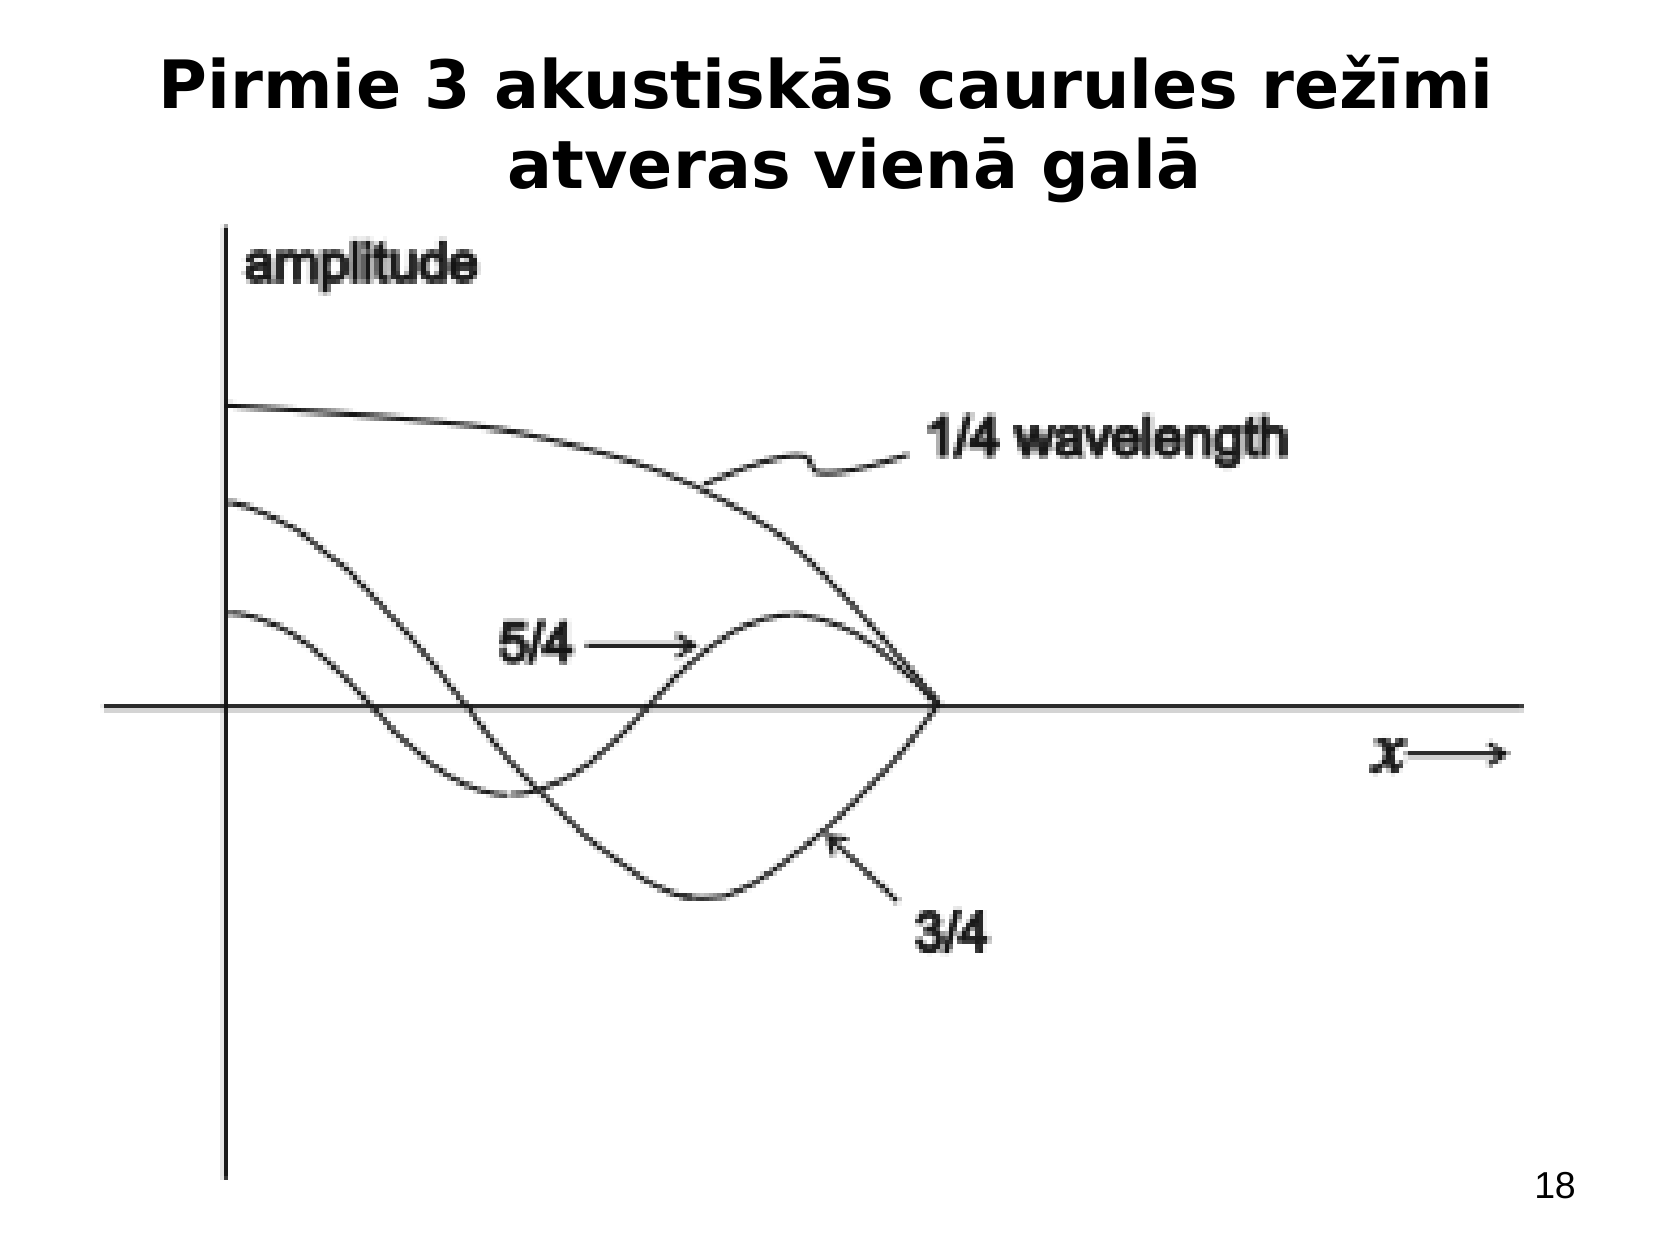

# Pirmie 3 akustiskās caurules režīmi atveras vienā galā